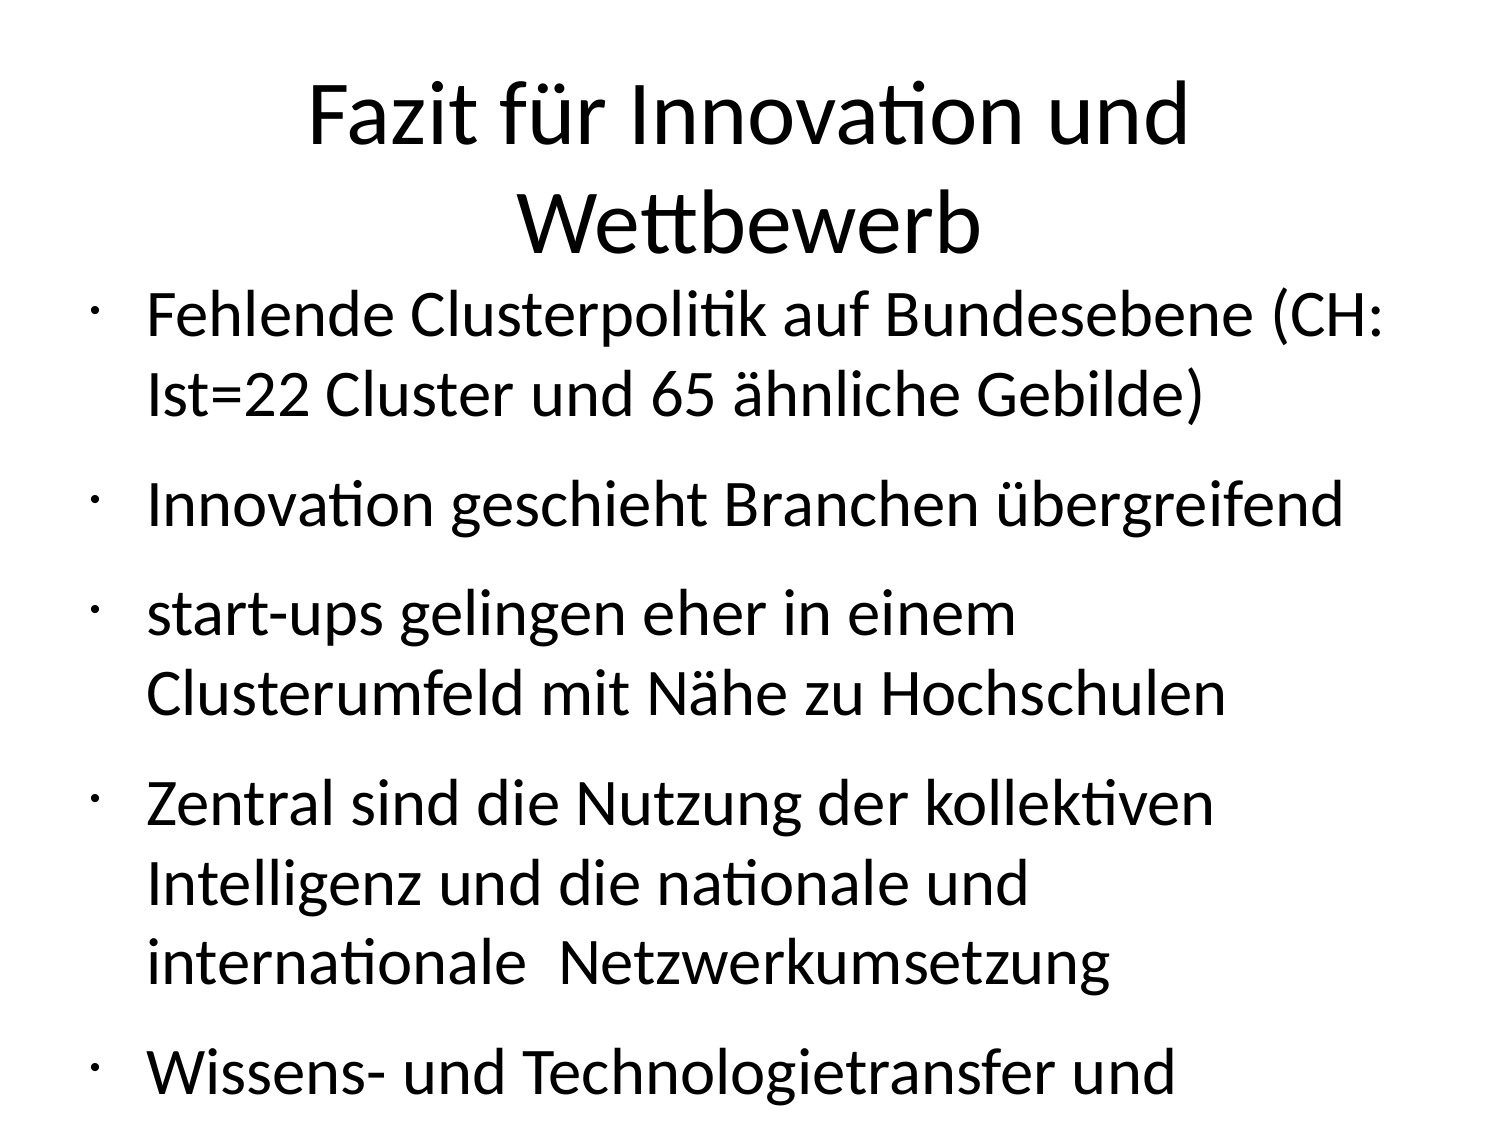

# Fazit für Innovation und Wettbewerb
Fehlende Clusterpolitik auf Bundesebene (CH: Ist=22 Cluster und 65 ähnliche Gebilde)
Innovation geschieht Branchen übergreifend
start-ups gelingen eher in einem Clusterumfeld mit Nähe zu Hochschulen
Zentral sind die Nutzung der kollektiven Intelligenz und die nationale und internationale Netzwerkumsetzung
Wissens- und Technologietransfer und Netzwerke verbessern Fachkräftemangel